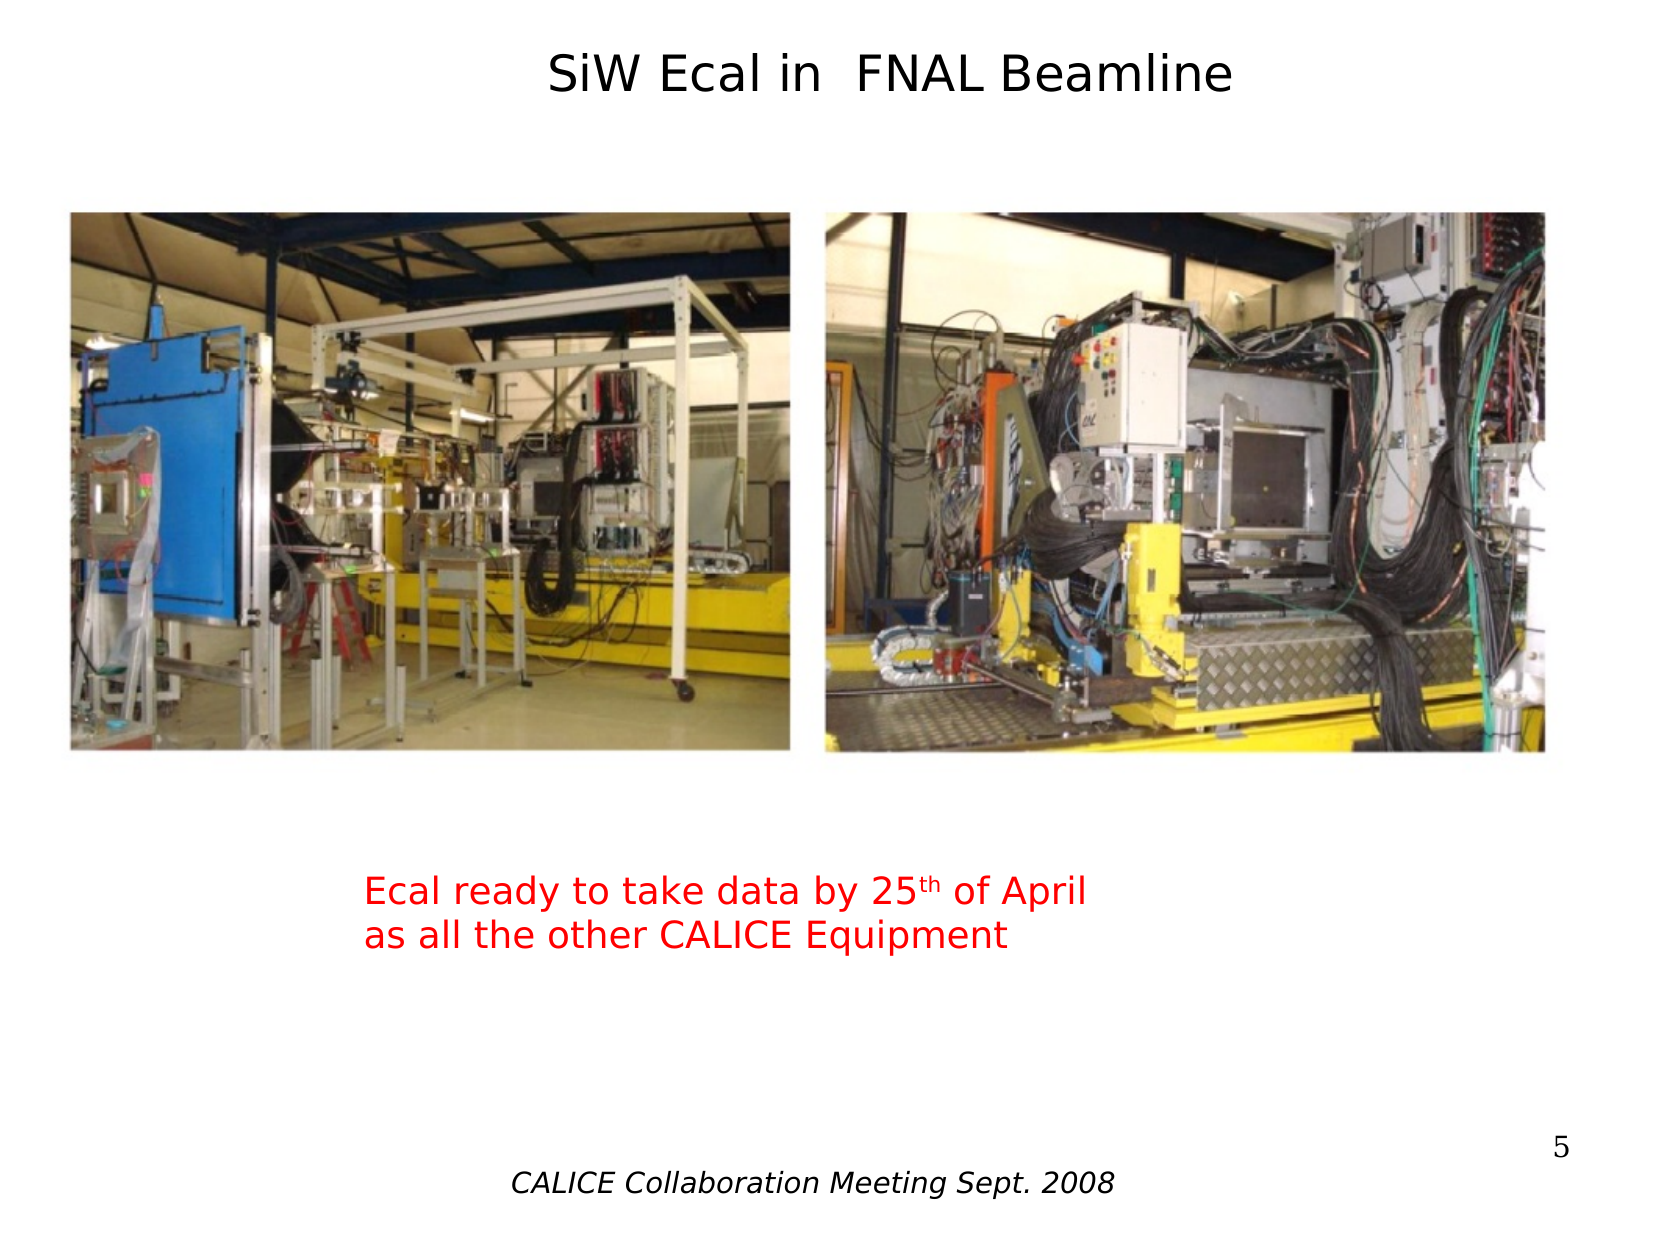

SiW Ecal in FNAL Beamline
Ecal ready to take data by 25th of April
as all the other CALICE Equipment
5